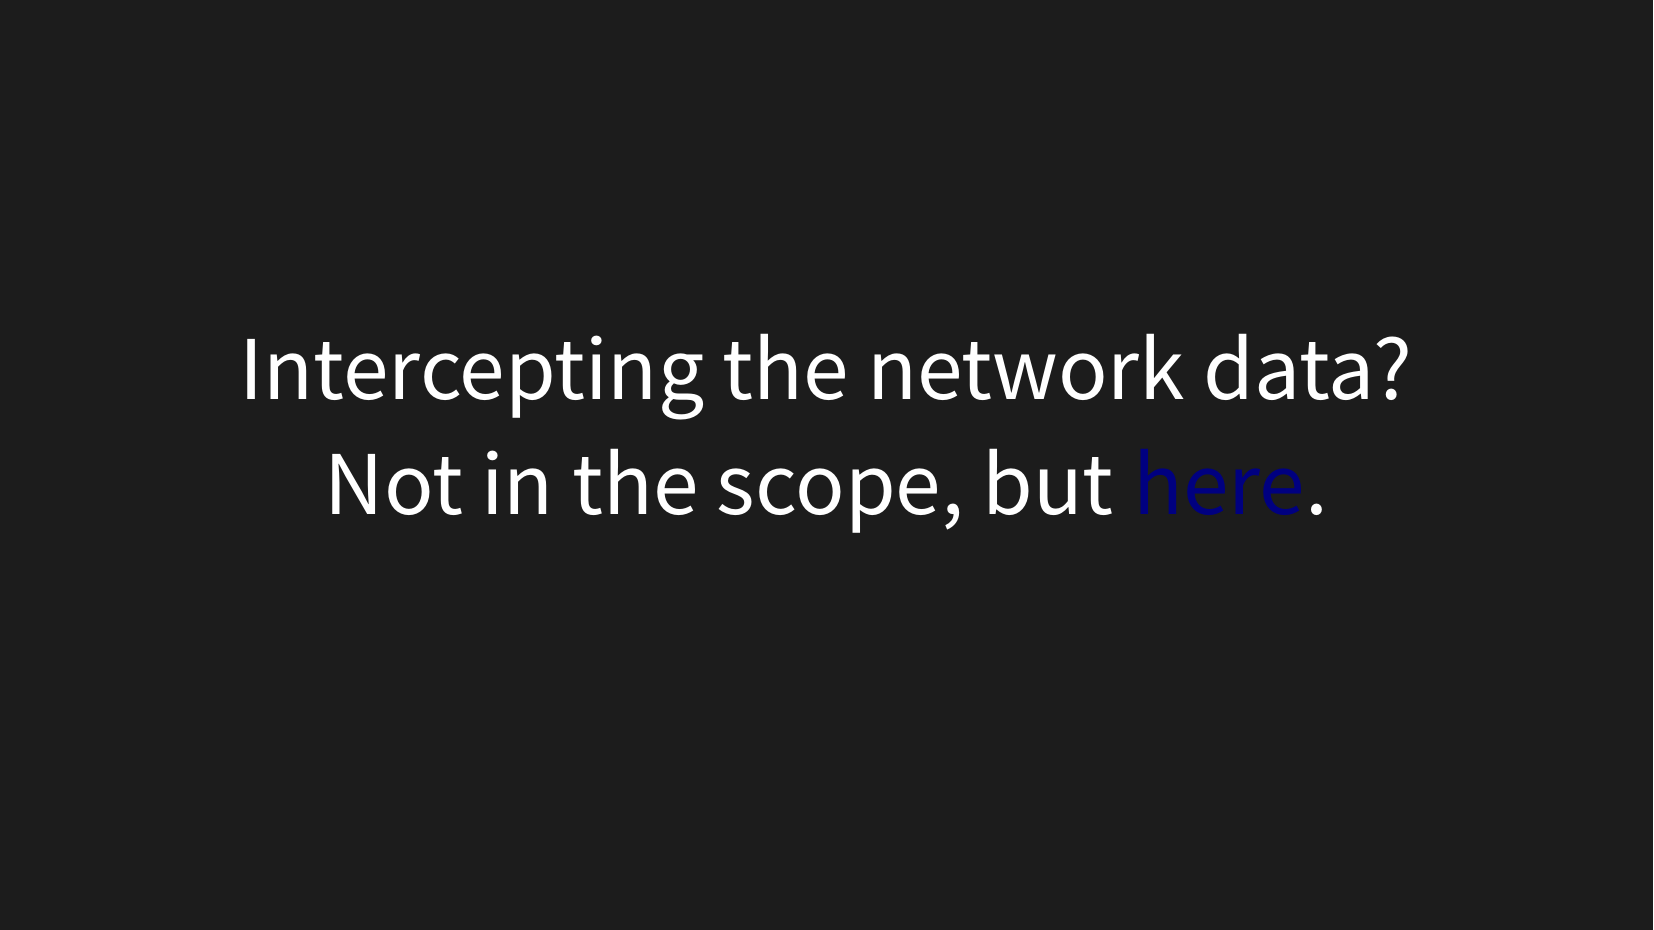

# Intercepting the network data? Not in the scope, but here.